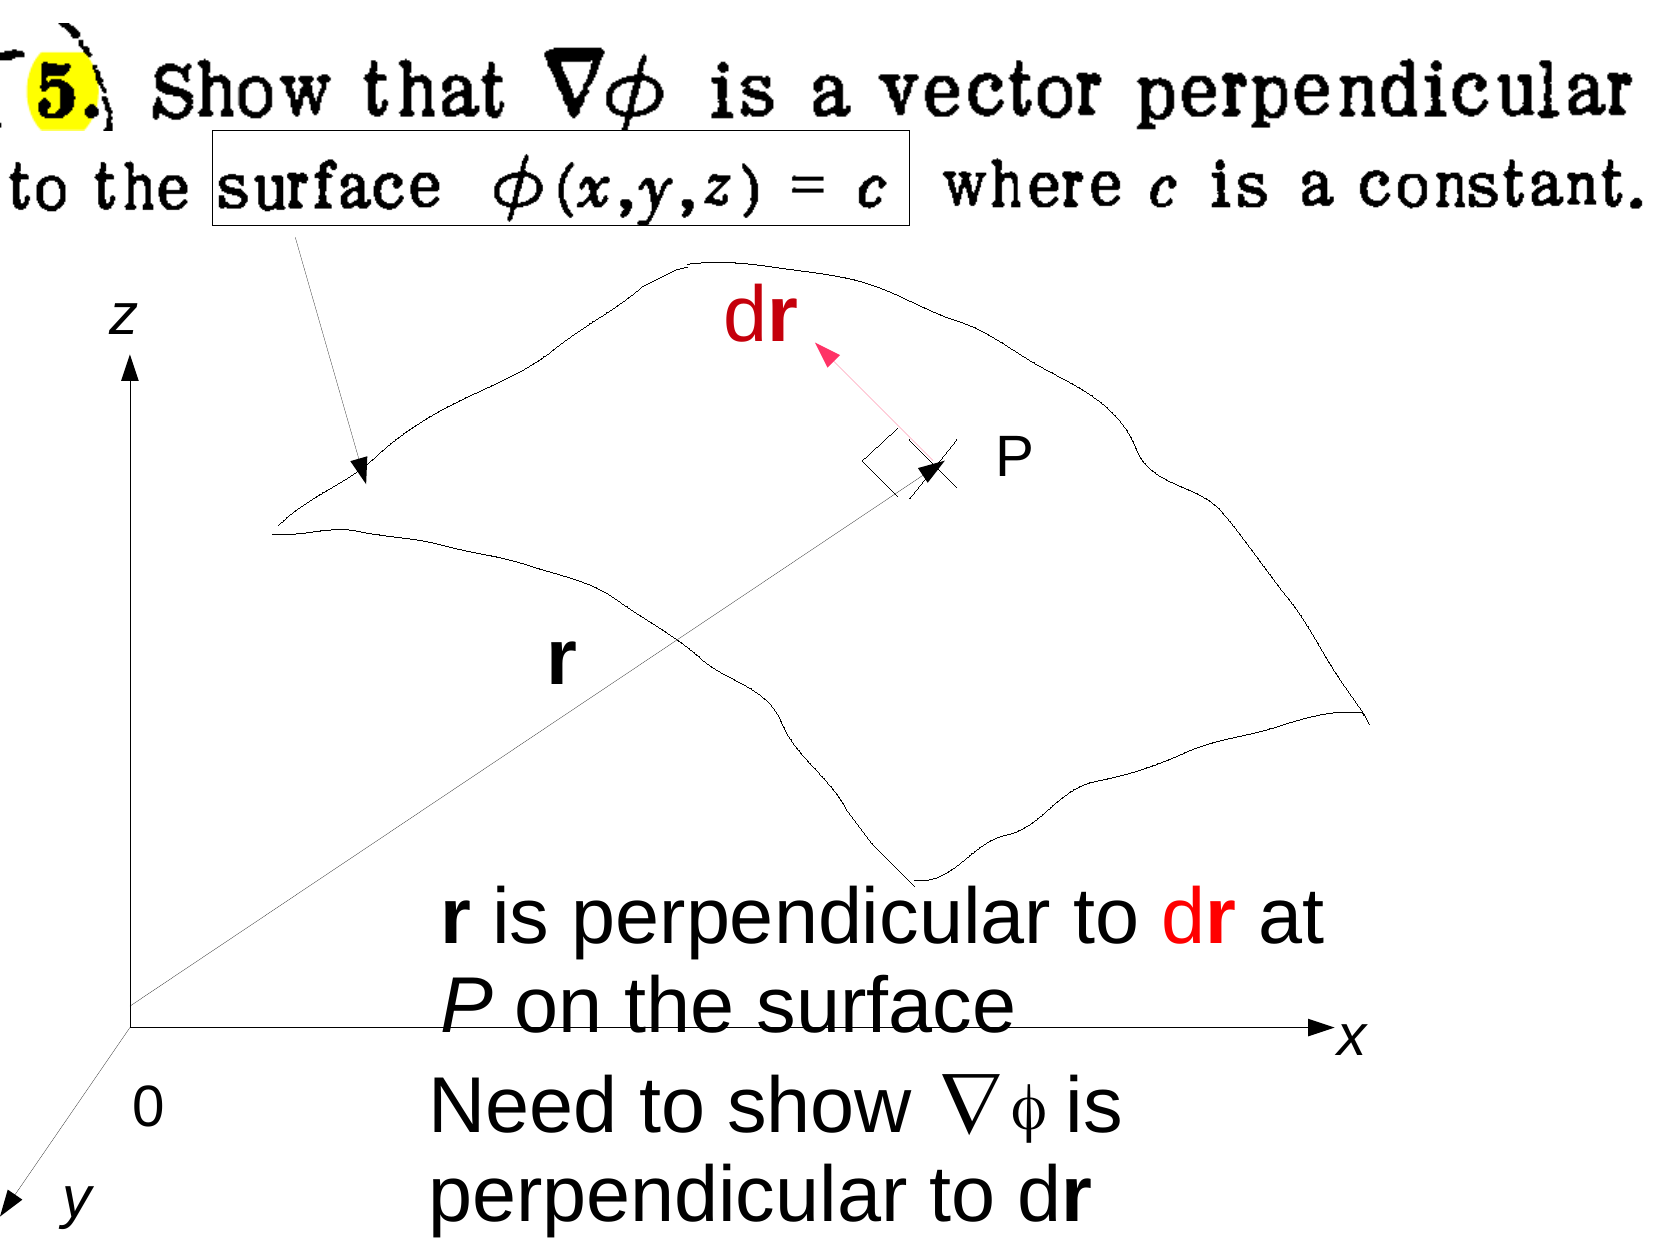

dr
z
P
r
r is perpendicular to dr at P on the surface
x
Need to show is perpendicular to dr
0
y